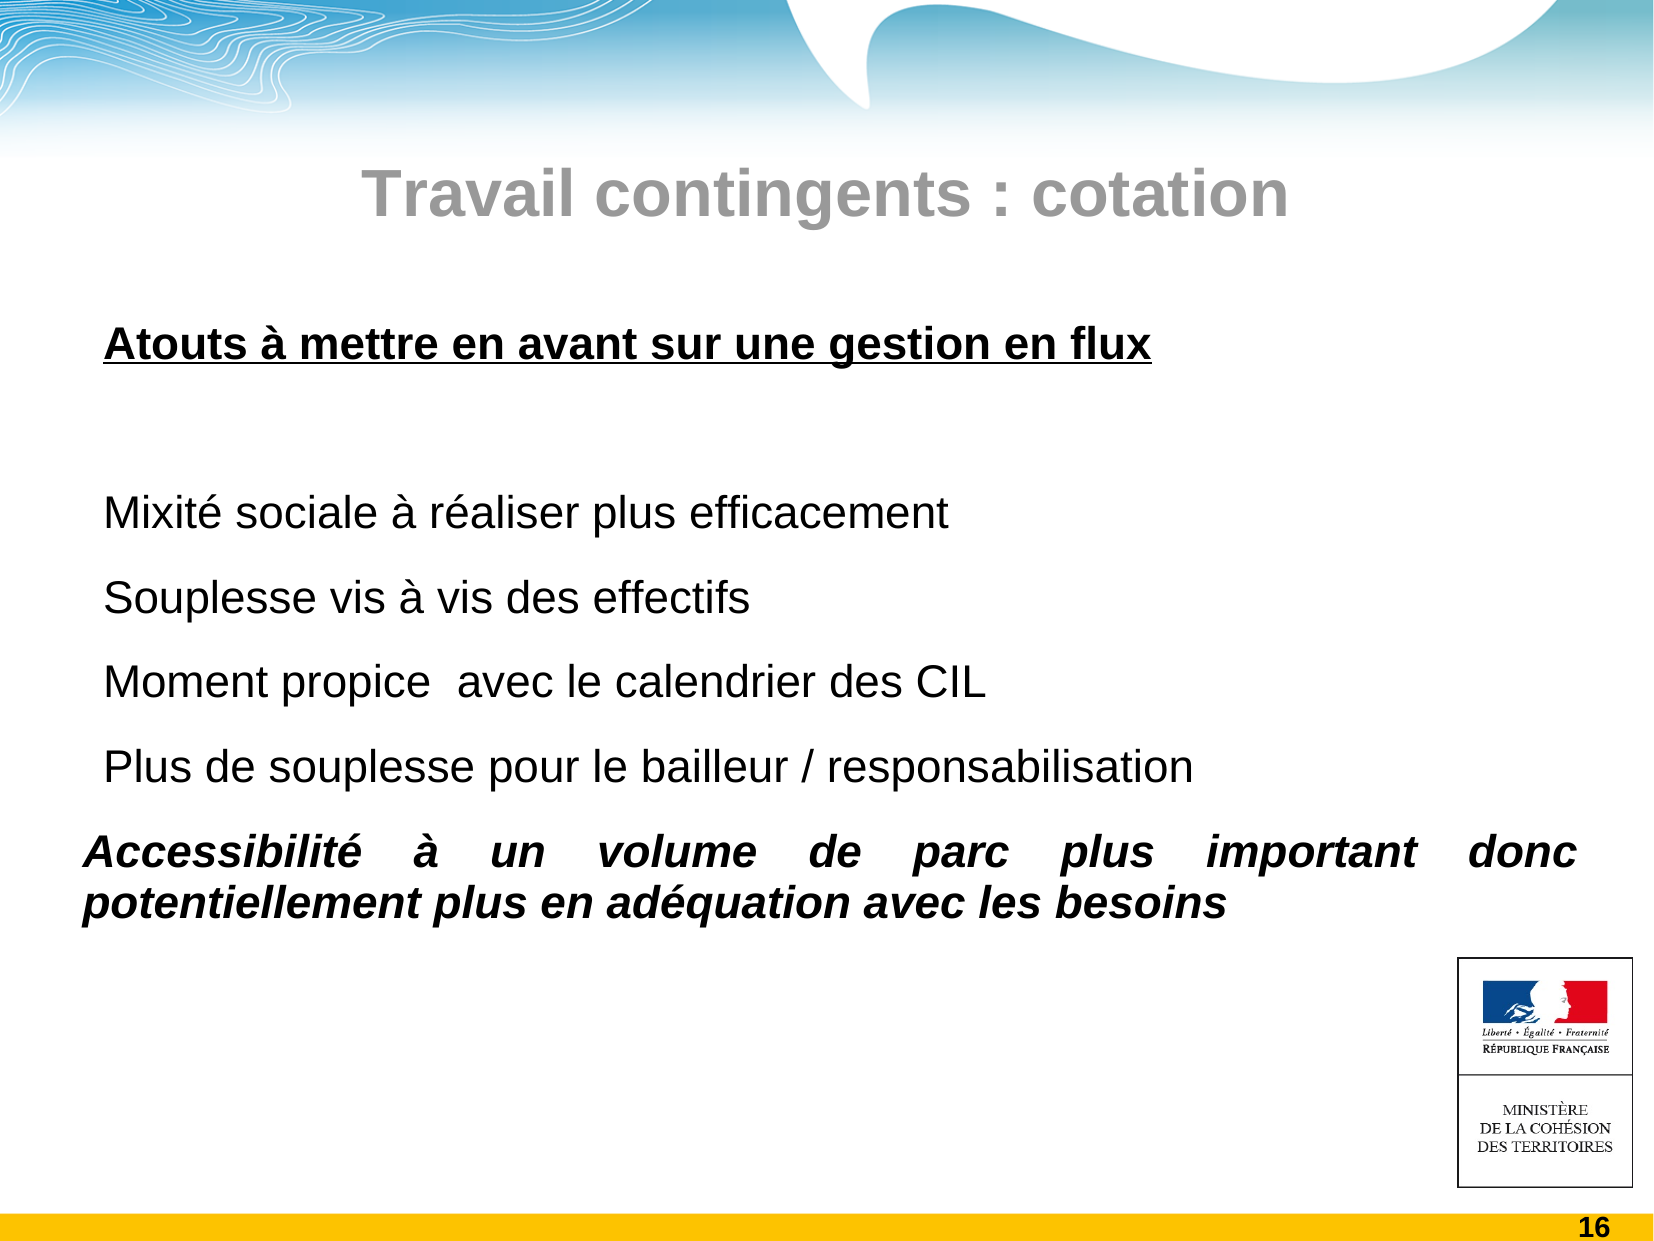

Travail contingents : cotation
Atouts à mettre en avant sur une gestion en flux
Mixité sociale à réaliser plus efficacement
Souplesse vis à vis des effectifs
Moment propice avec le calendrier des CIL
Plus de souplesse pour le bailleur / responsabilisation
Accessibilité à un volume de parc plus important donc potentiellement plus en adéquation avec les besoins